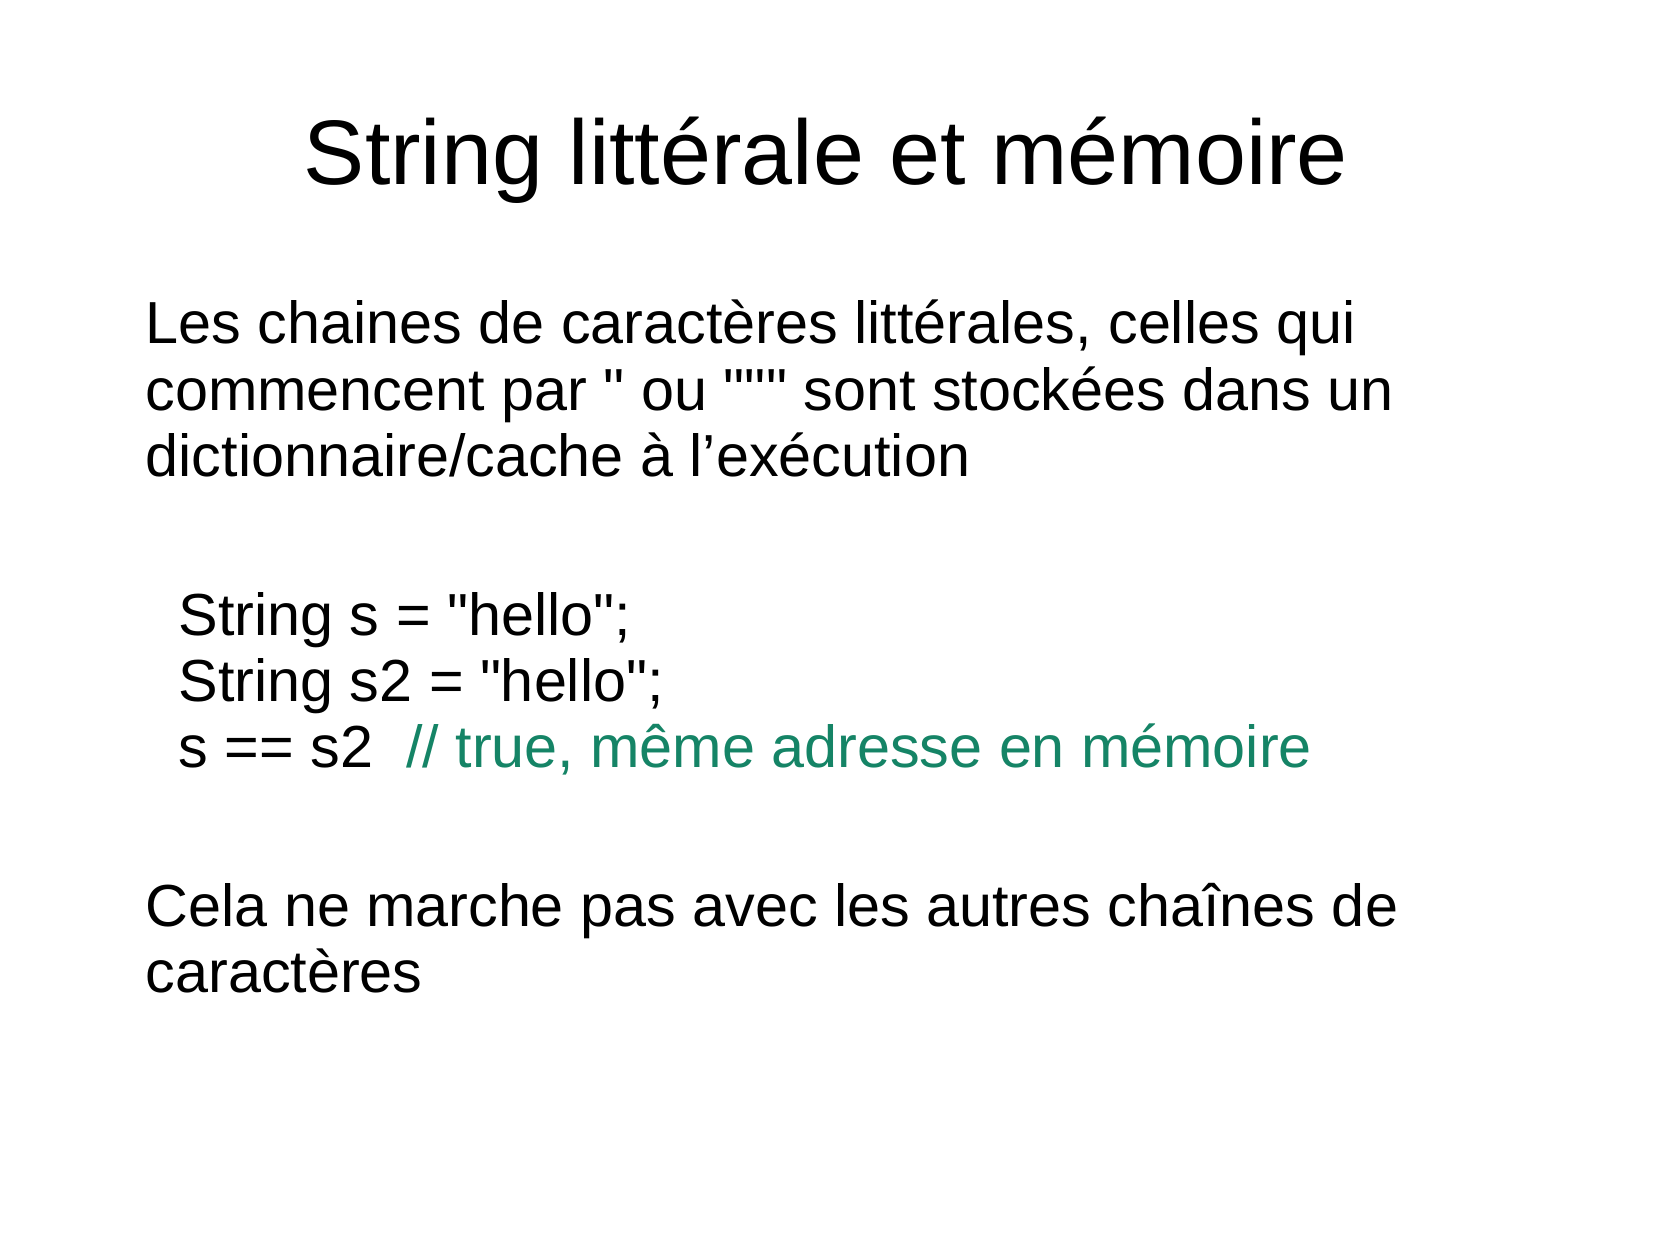

# String littérale et mémoire
Les chaines de caractères littérales, celles qui commencent par " ou """ sont stockées dans un dictionnaire/cache à l’exécution
 String s = "hello";
 String s2 = "hello";
 s == s2 // true, même adresse en mémoire
Cela ne marche pas avec les autres chaînes de caractères